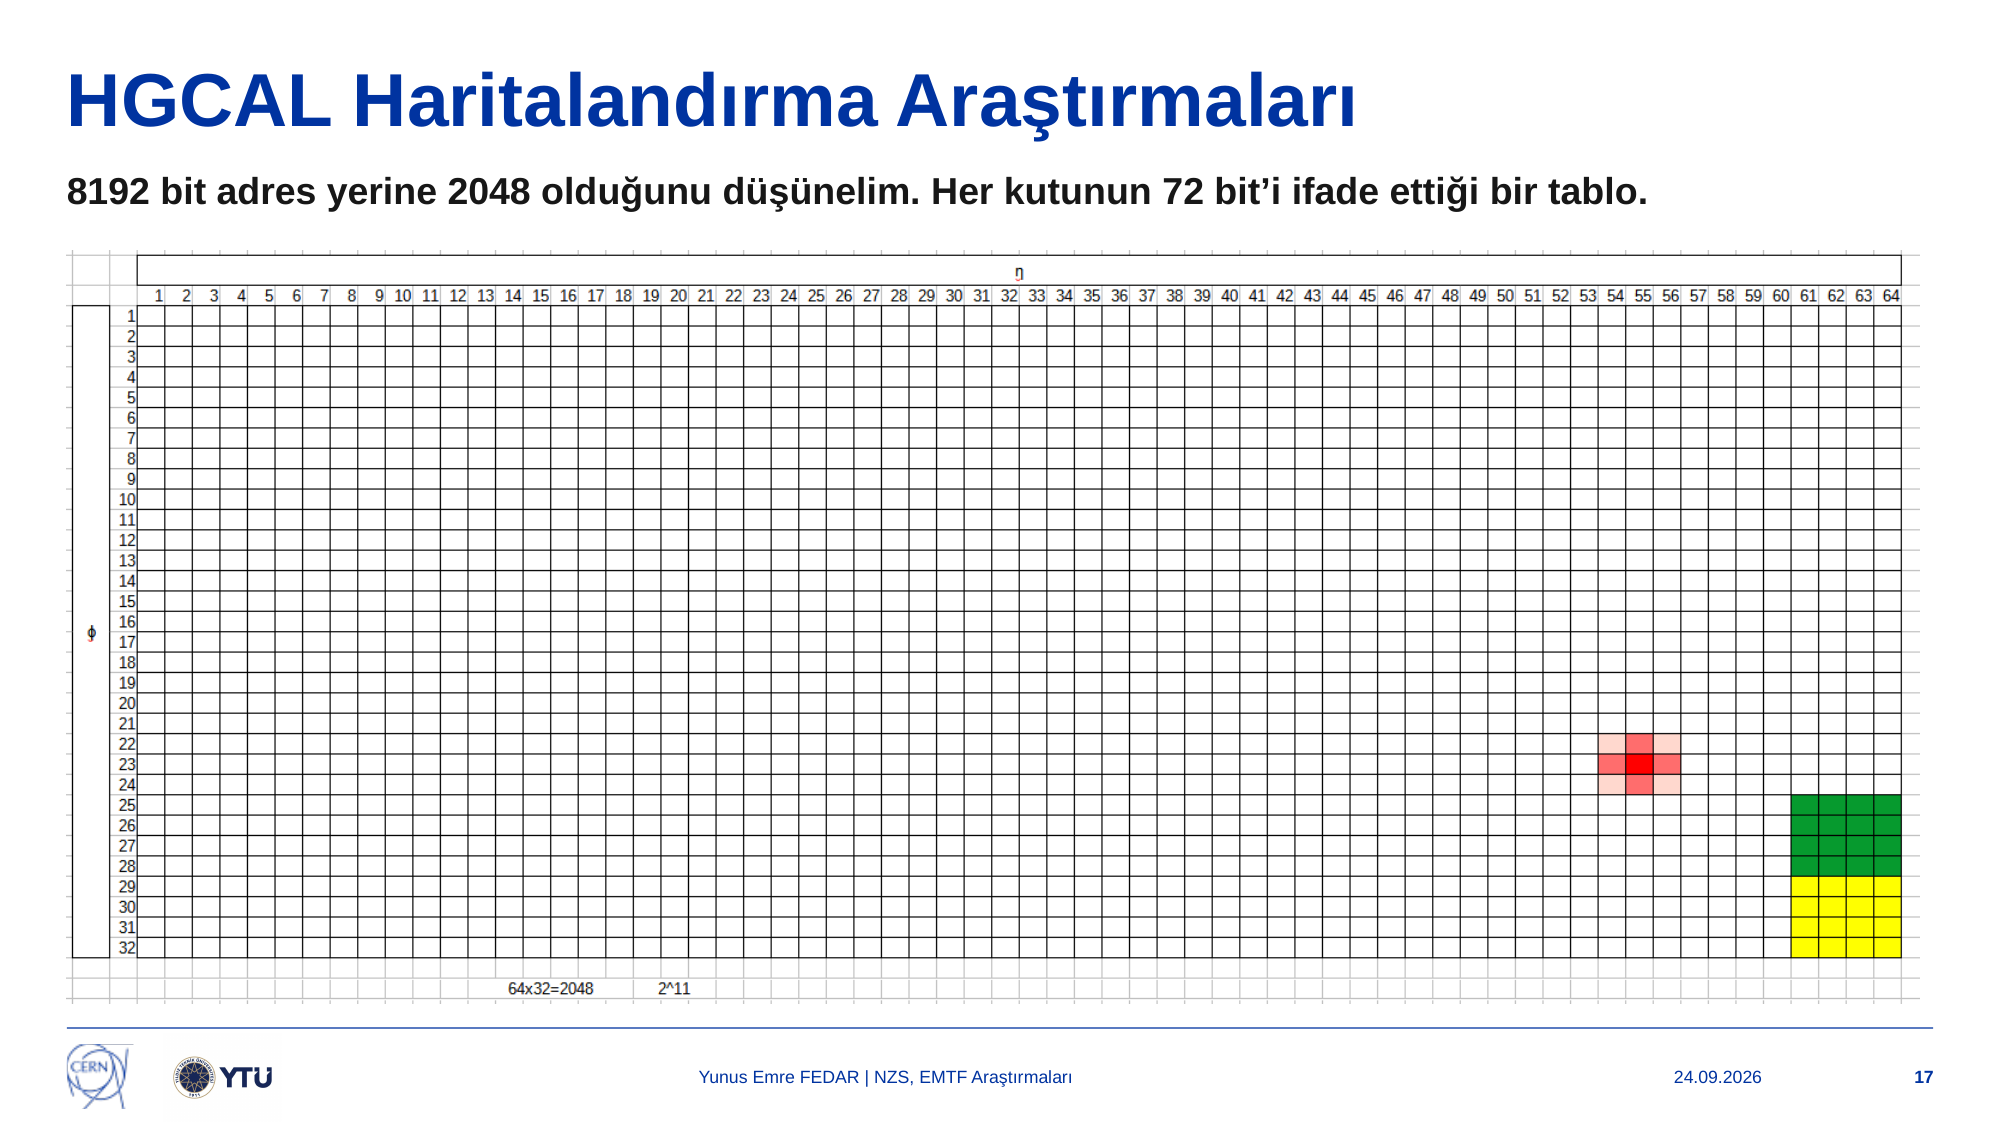

# HGCAL Haritalandırma Araştırmaları
8192 bit adres yerine 2048 olduğunu düşünelim. Her kutunun 72 bit’i ifade ettiği bir tablo.
Yunus Emre FEDAR | NZS, EMTF Araştırmaları